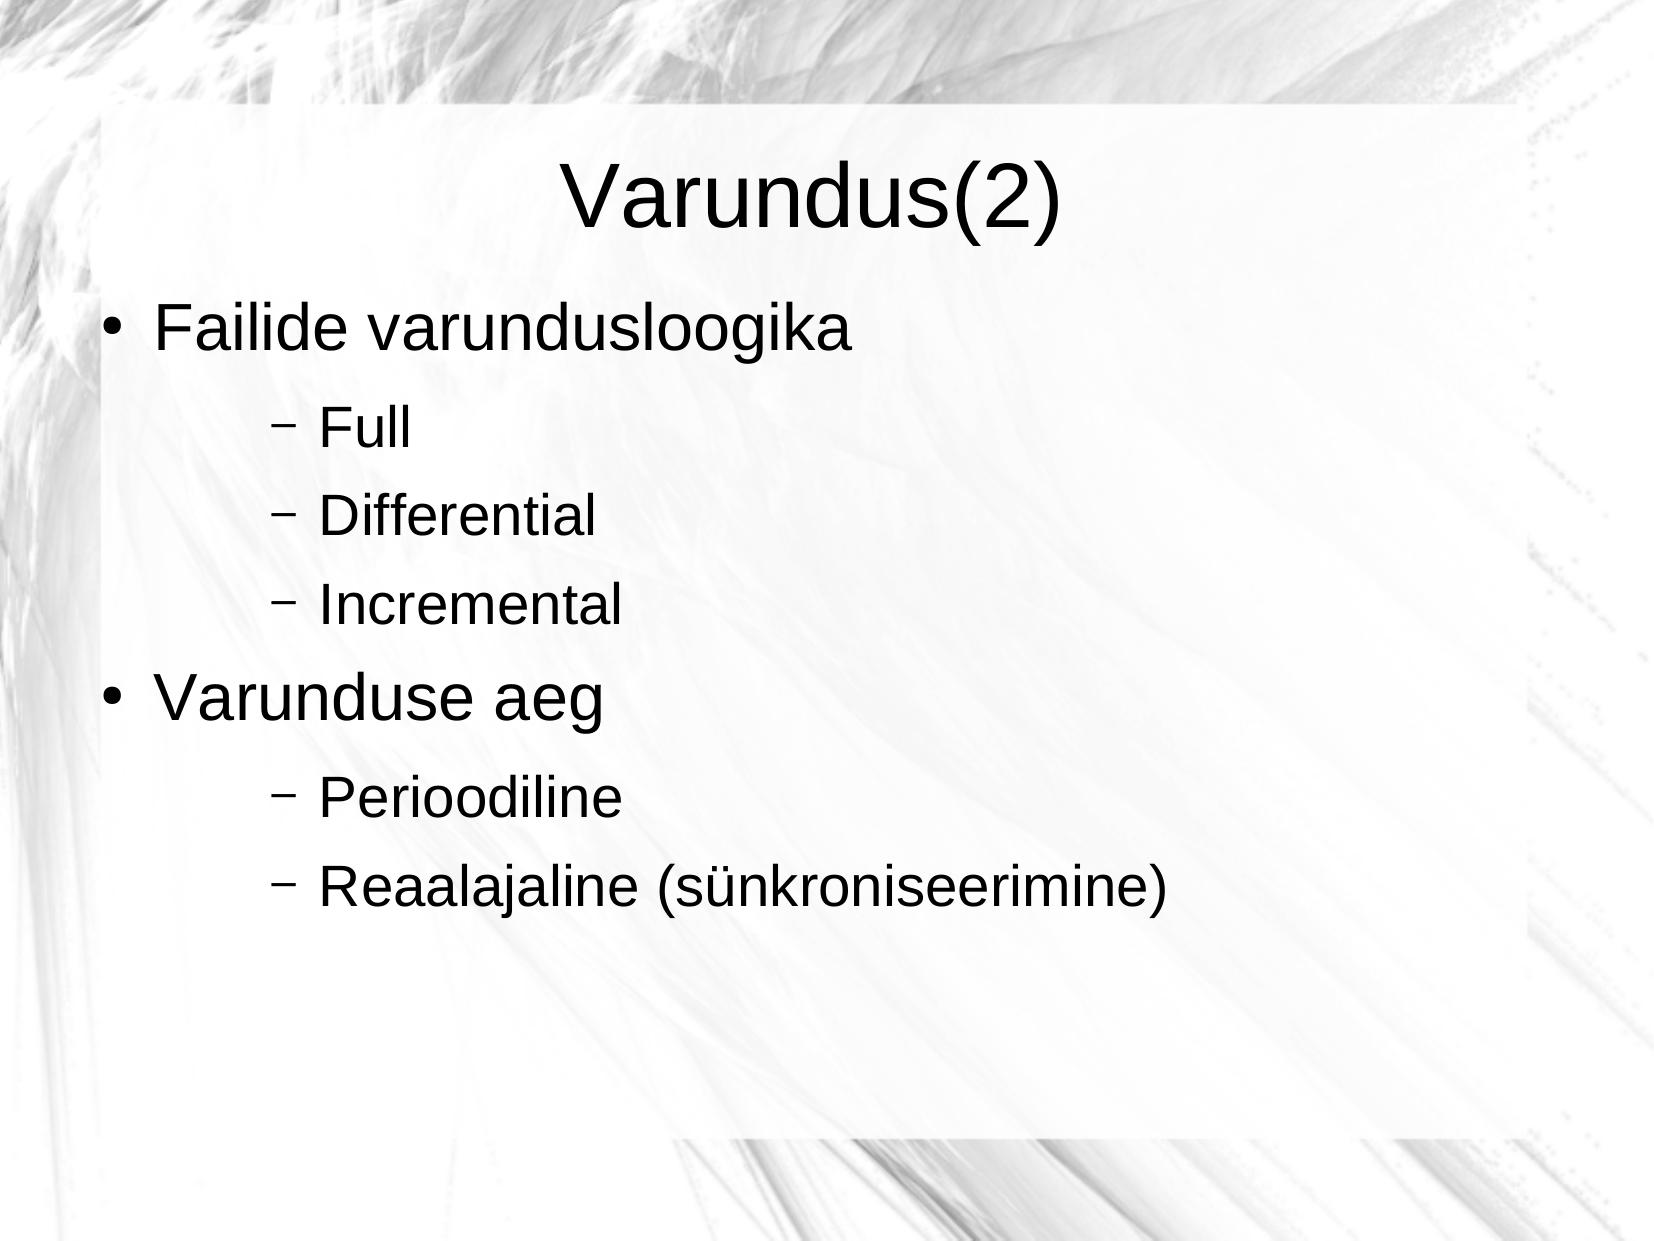

# Varundus(2)
Failide varundusloogika
Full
Differential
Incremental
Varunduse aeg
Perioodiline
Reaalajaline (sünkroniseerimine)